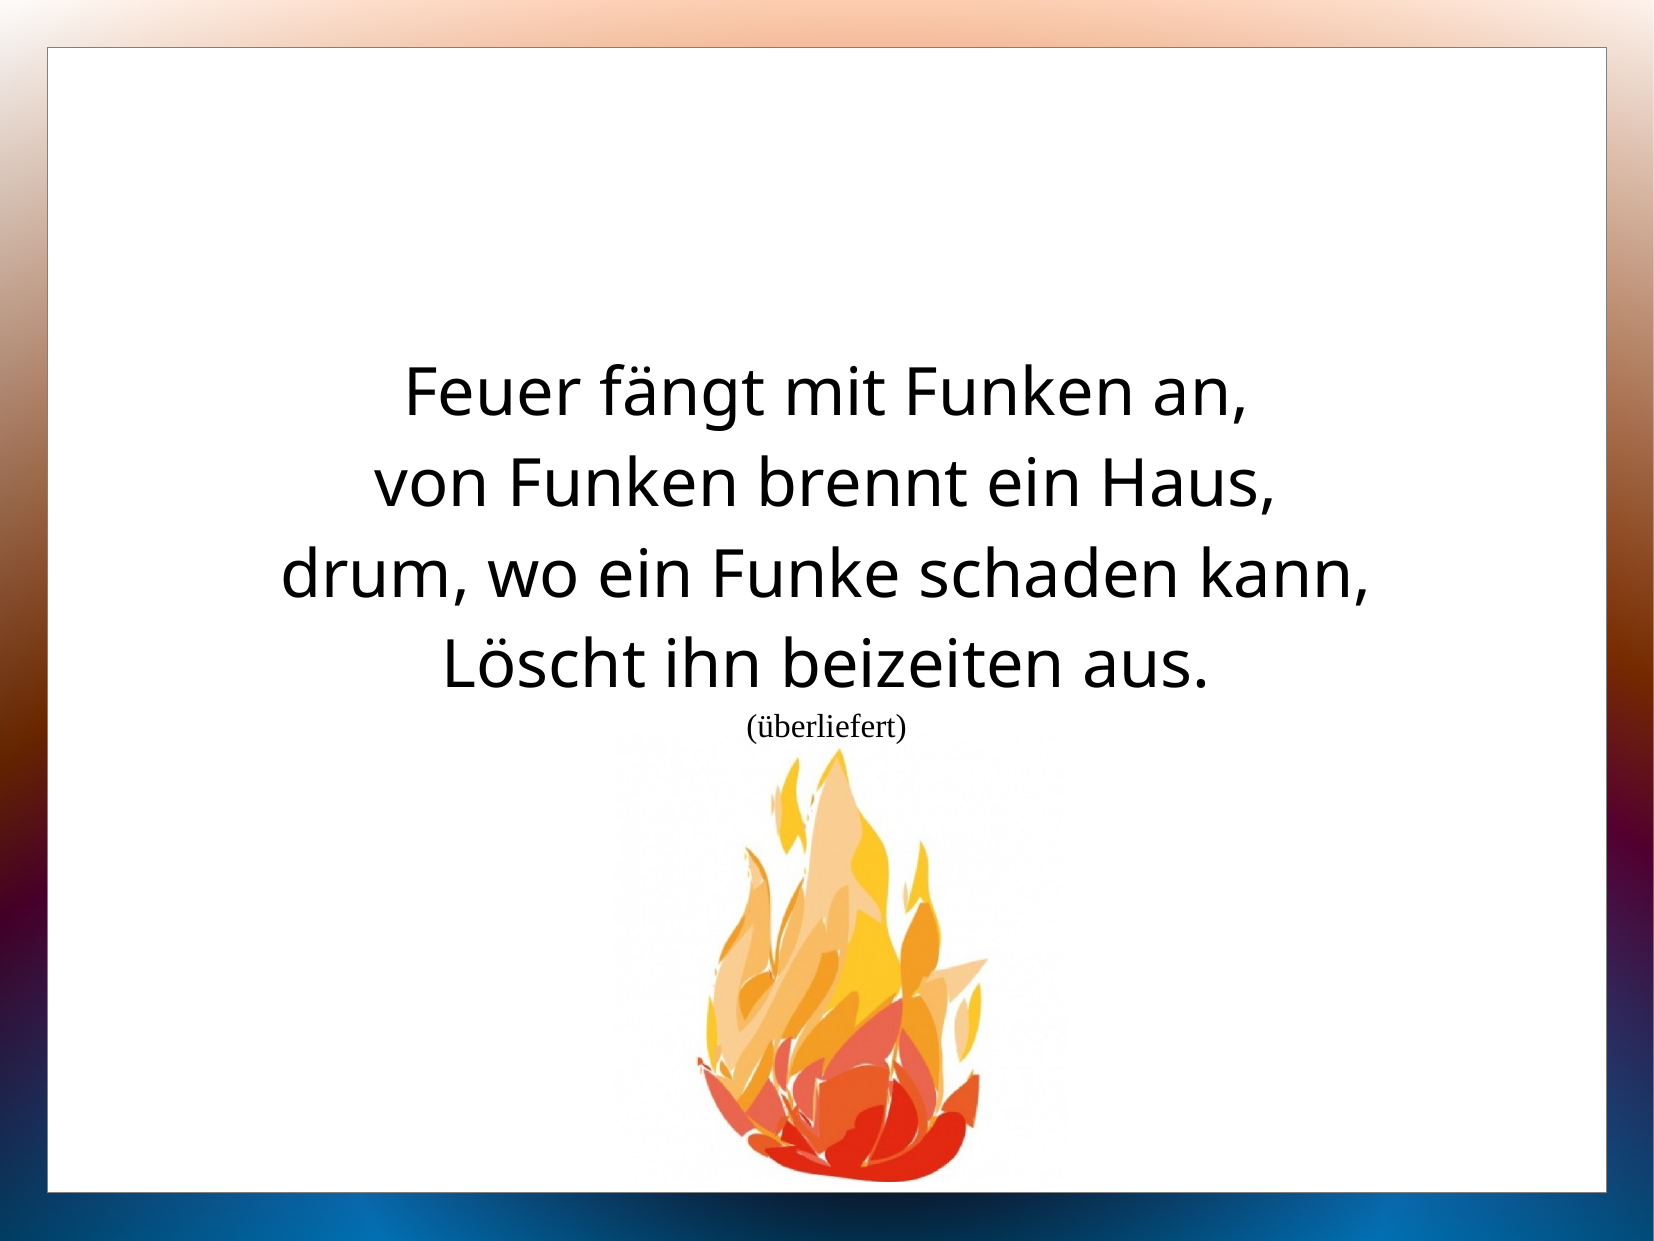

# Feuer fängt mit Funken an,
von Funken brennt ein Haus,
drum, wo ein Funke schaden kann,
Löscht ihn beizeiten aus.
(überliefert)